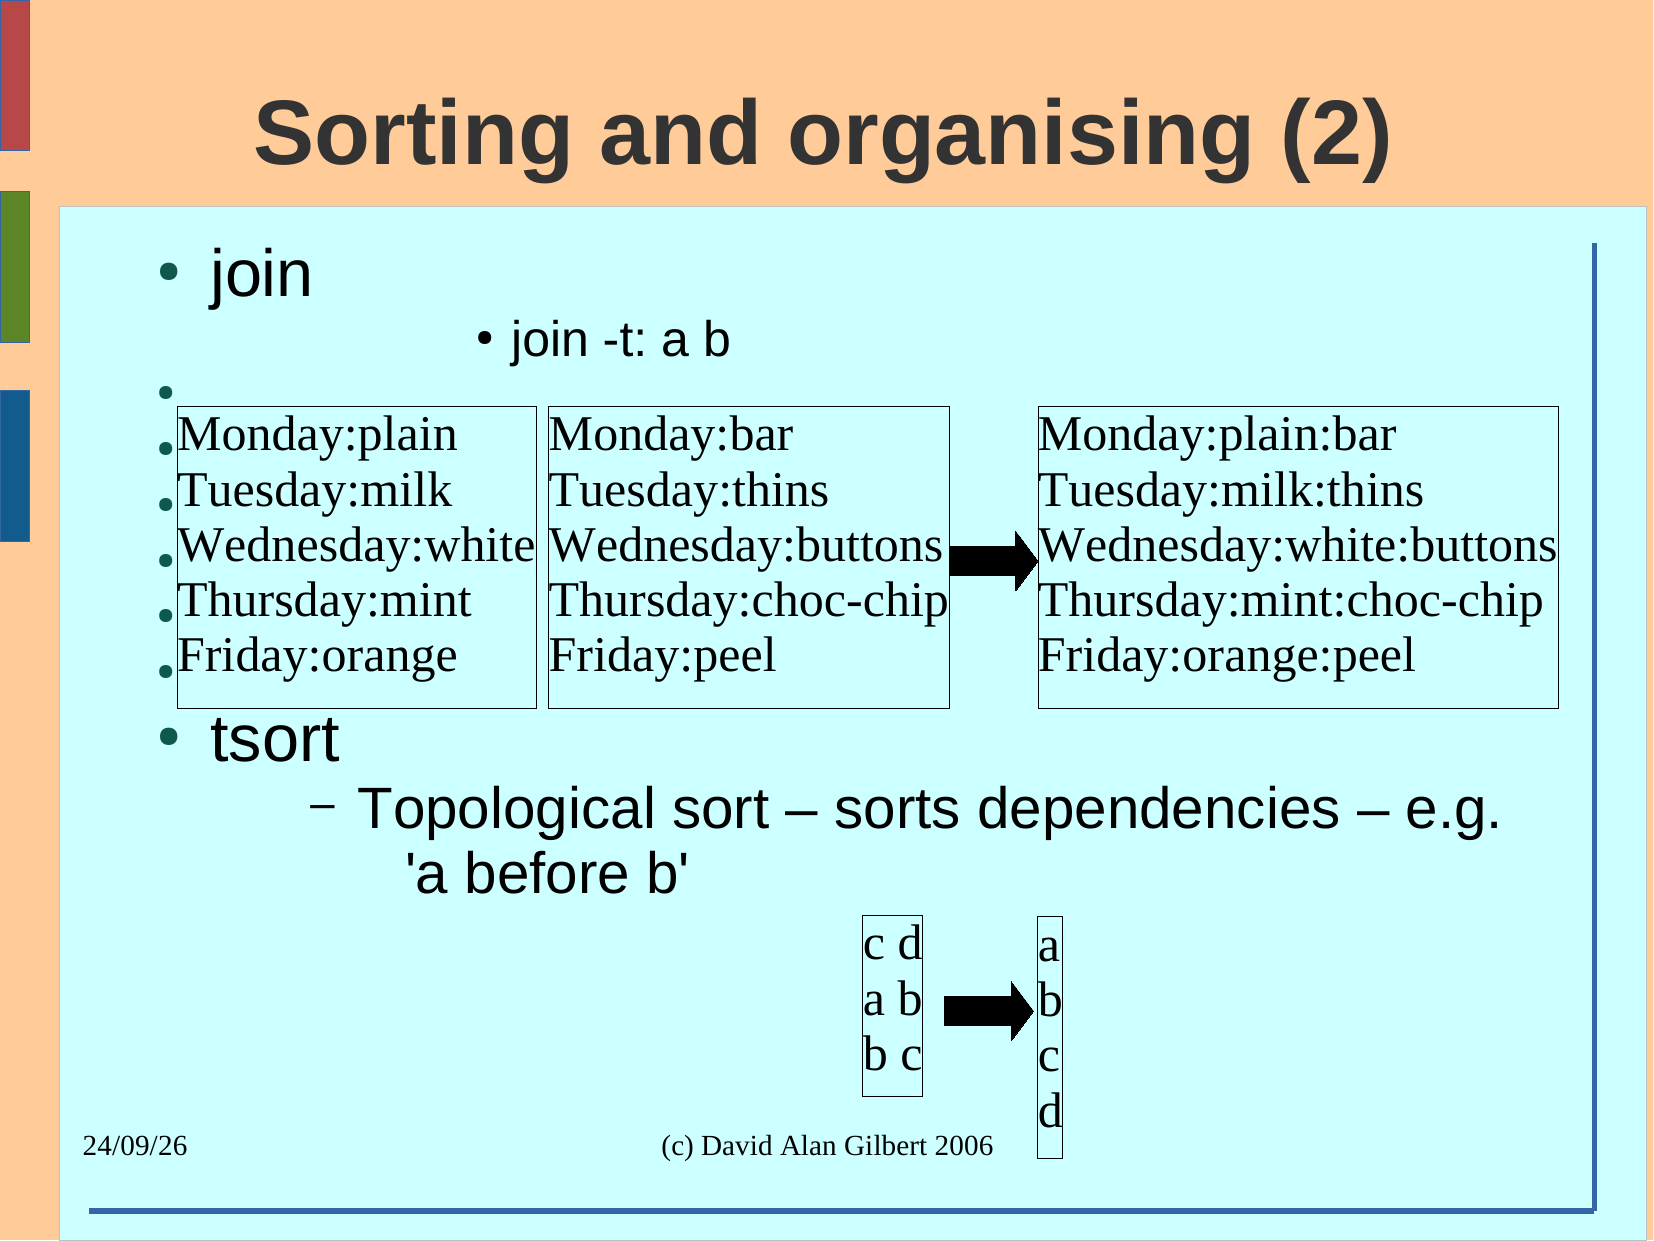

# Sorting and organising (2)
join
join -t: a b
tsort
Topological sort – sorts dependencies – e.g. 'a before b'
Monday:plain
Tuesday:milk
Wednesday:white
Thursday:mint
Friday:orange
Monday:bar
Tuesday:thins
Wednesday:buttons
Thursday:choc-chip
Friday:peel
Monday:plain:bar
Tuesday:milk:thins
Wednesday:white:buttons
Thursday:mint:choc-chip
Friday:orange:peel
c d
a b
b c
a
b
c
d
(c) David Alan Gilbert 2006